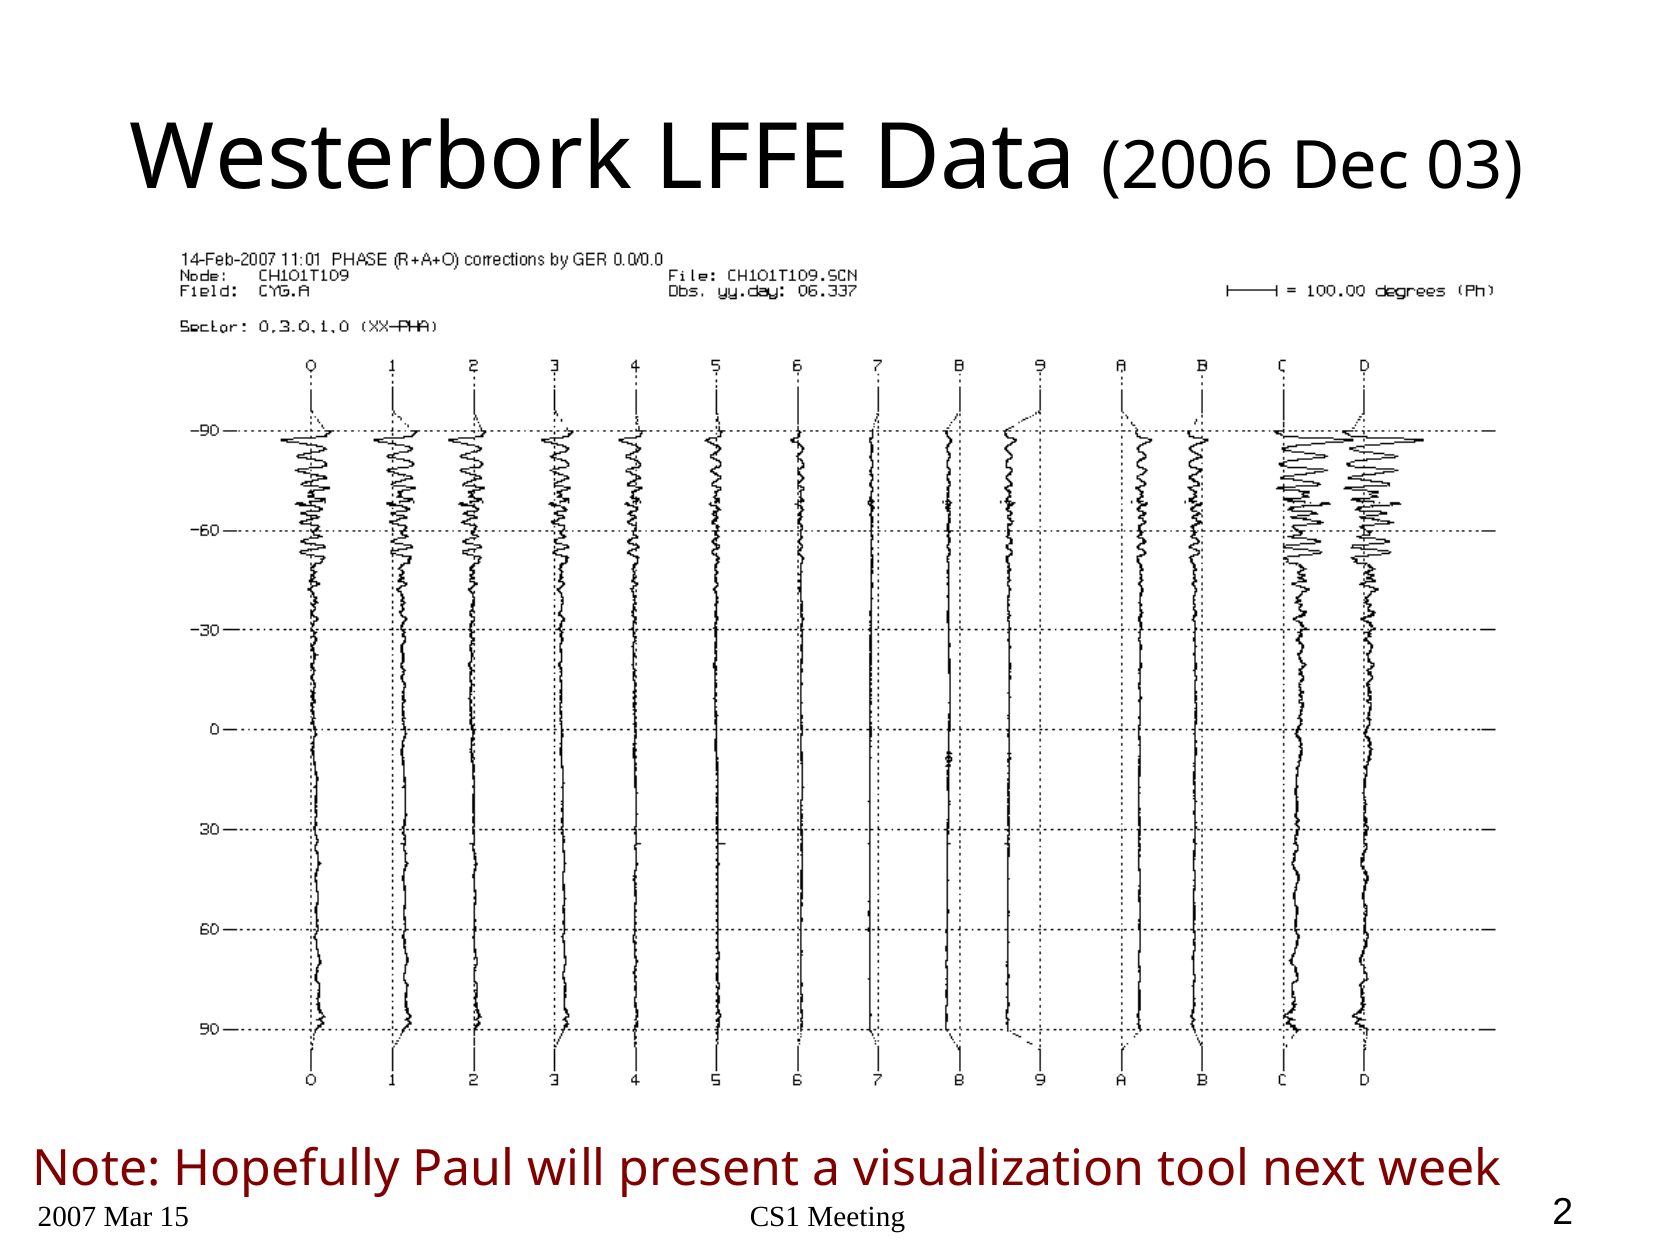

# Westerbork LFFE Data (2006 Dec 03)
Note: Hopefully Paul will present a visualization tool next week